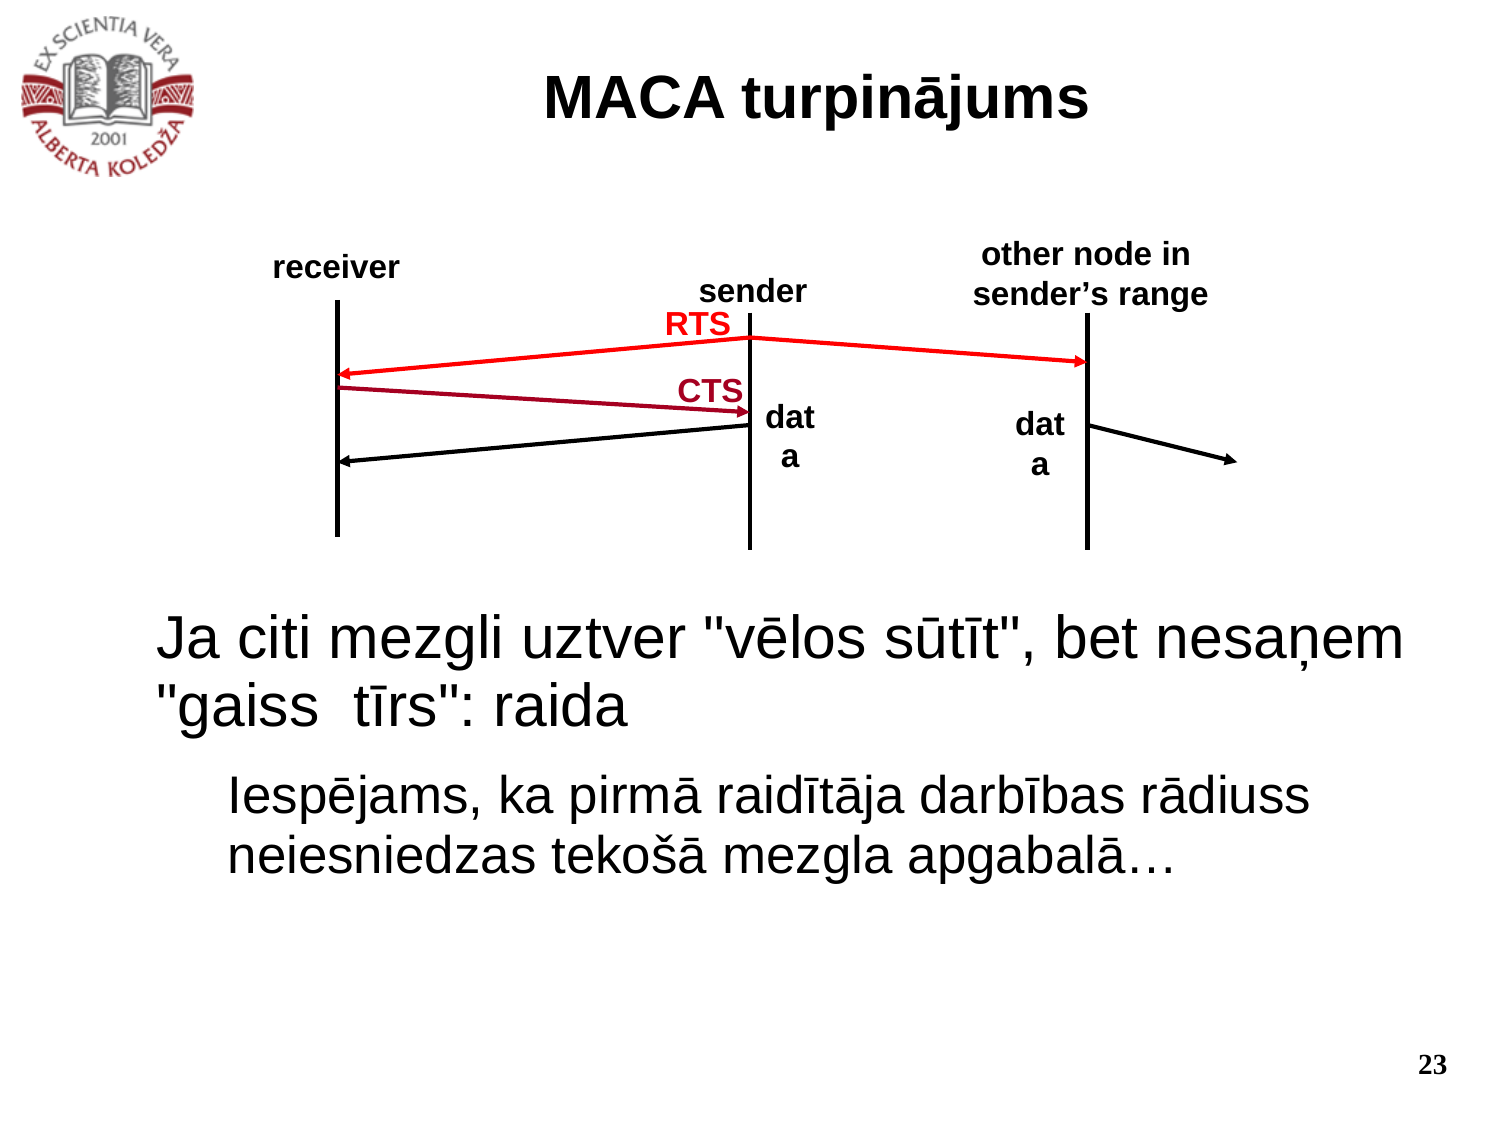

# MACA turpinājums
other node in
sender’s range
receiver
sender
RTS
CTS
data
data
Ja citi mezgli uztver "vēlos sūtīt", bet nesaņem "gaiss tīrs": raida
Iespējams, ka pirmā raidītāja darbības rādiuss neiesniedzas tekošā mezgla apgabalā…